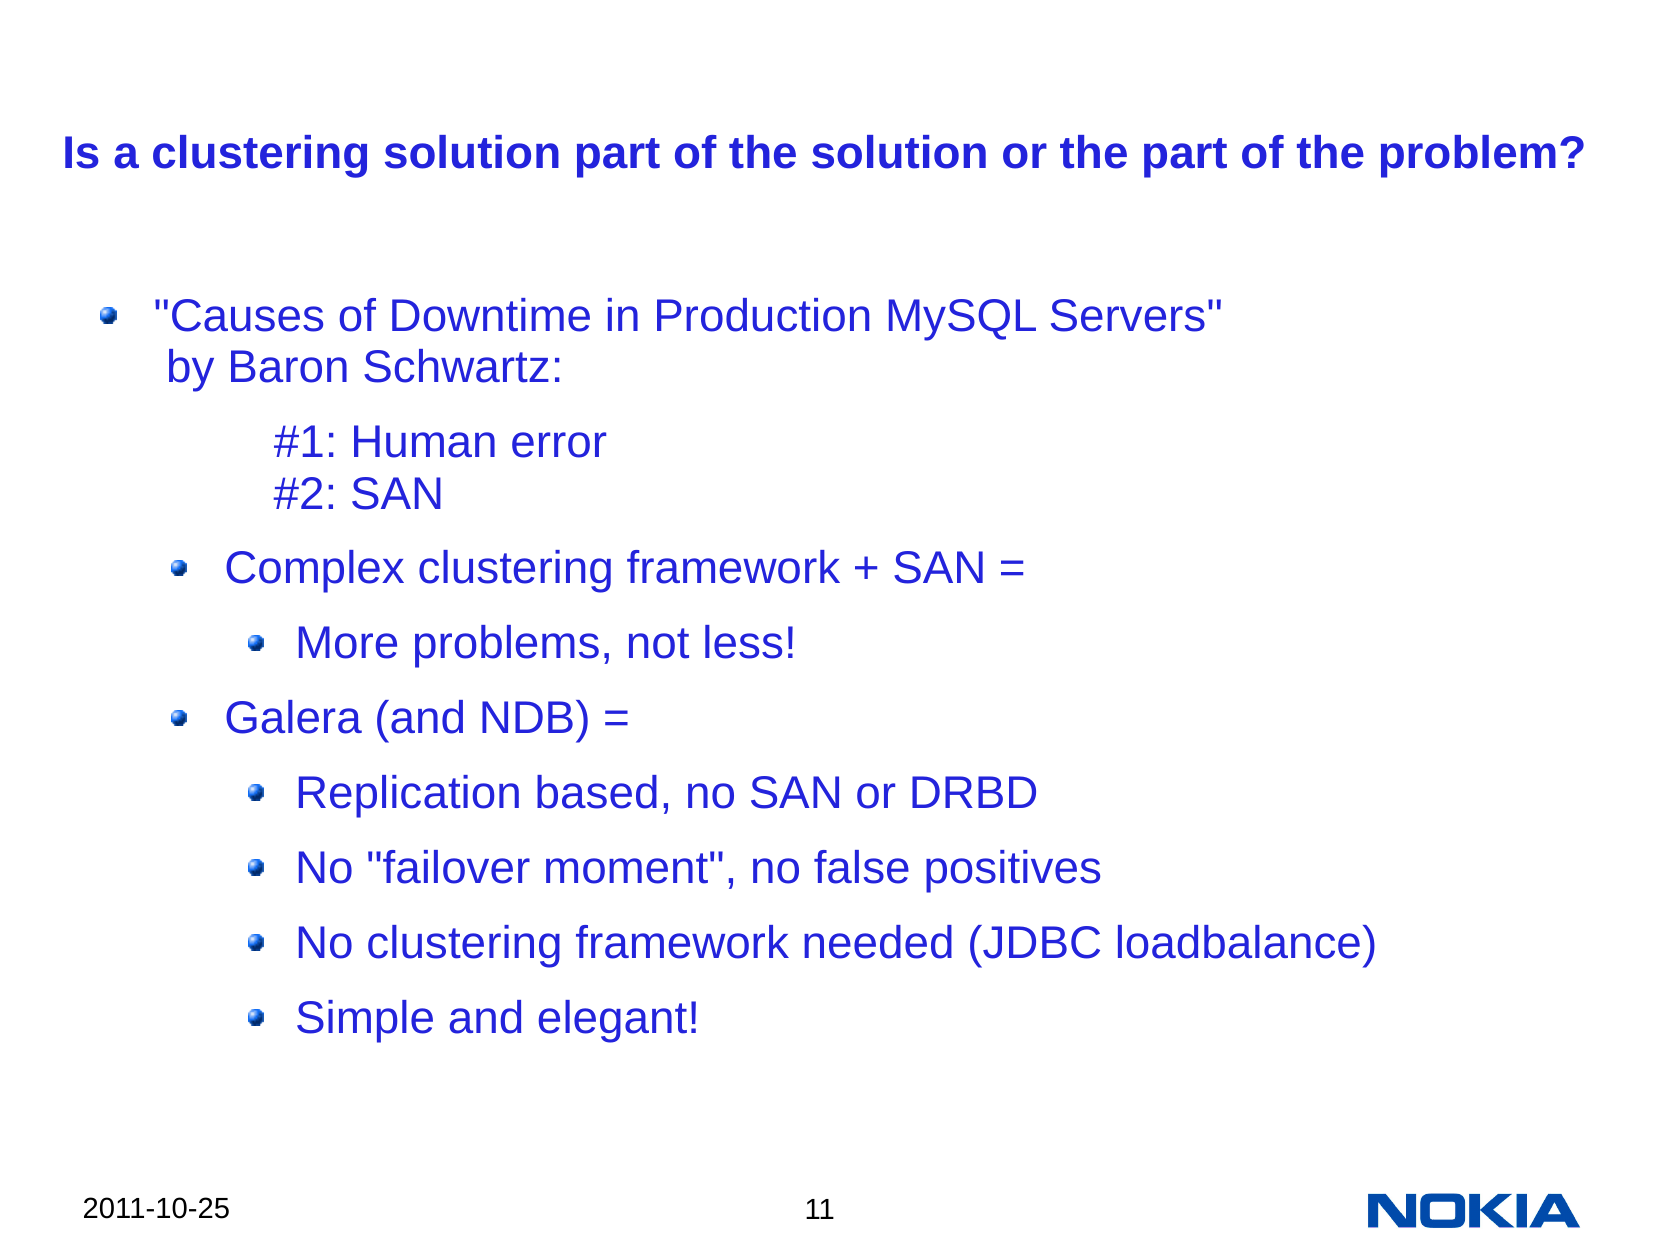

# Is a clustering solution part of the solution or the part of the problem?
"Causes of Downtime in Production MySQL Servers"
 by Baron Schwartz:
 #1: Human error
 #2: SAN
Complex clustering framework + SAN =
More problems, not less!
Galera (and NDB) =
Replication based, no SAN or DRBD
No "failover moment", no false positives
No clustering framework needed (JDBC loadbalance)
Simple and elegant!
2011-10-25
11